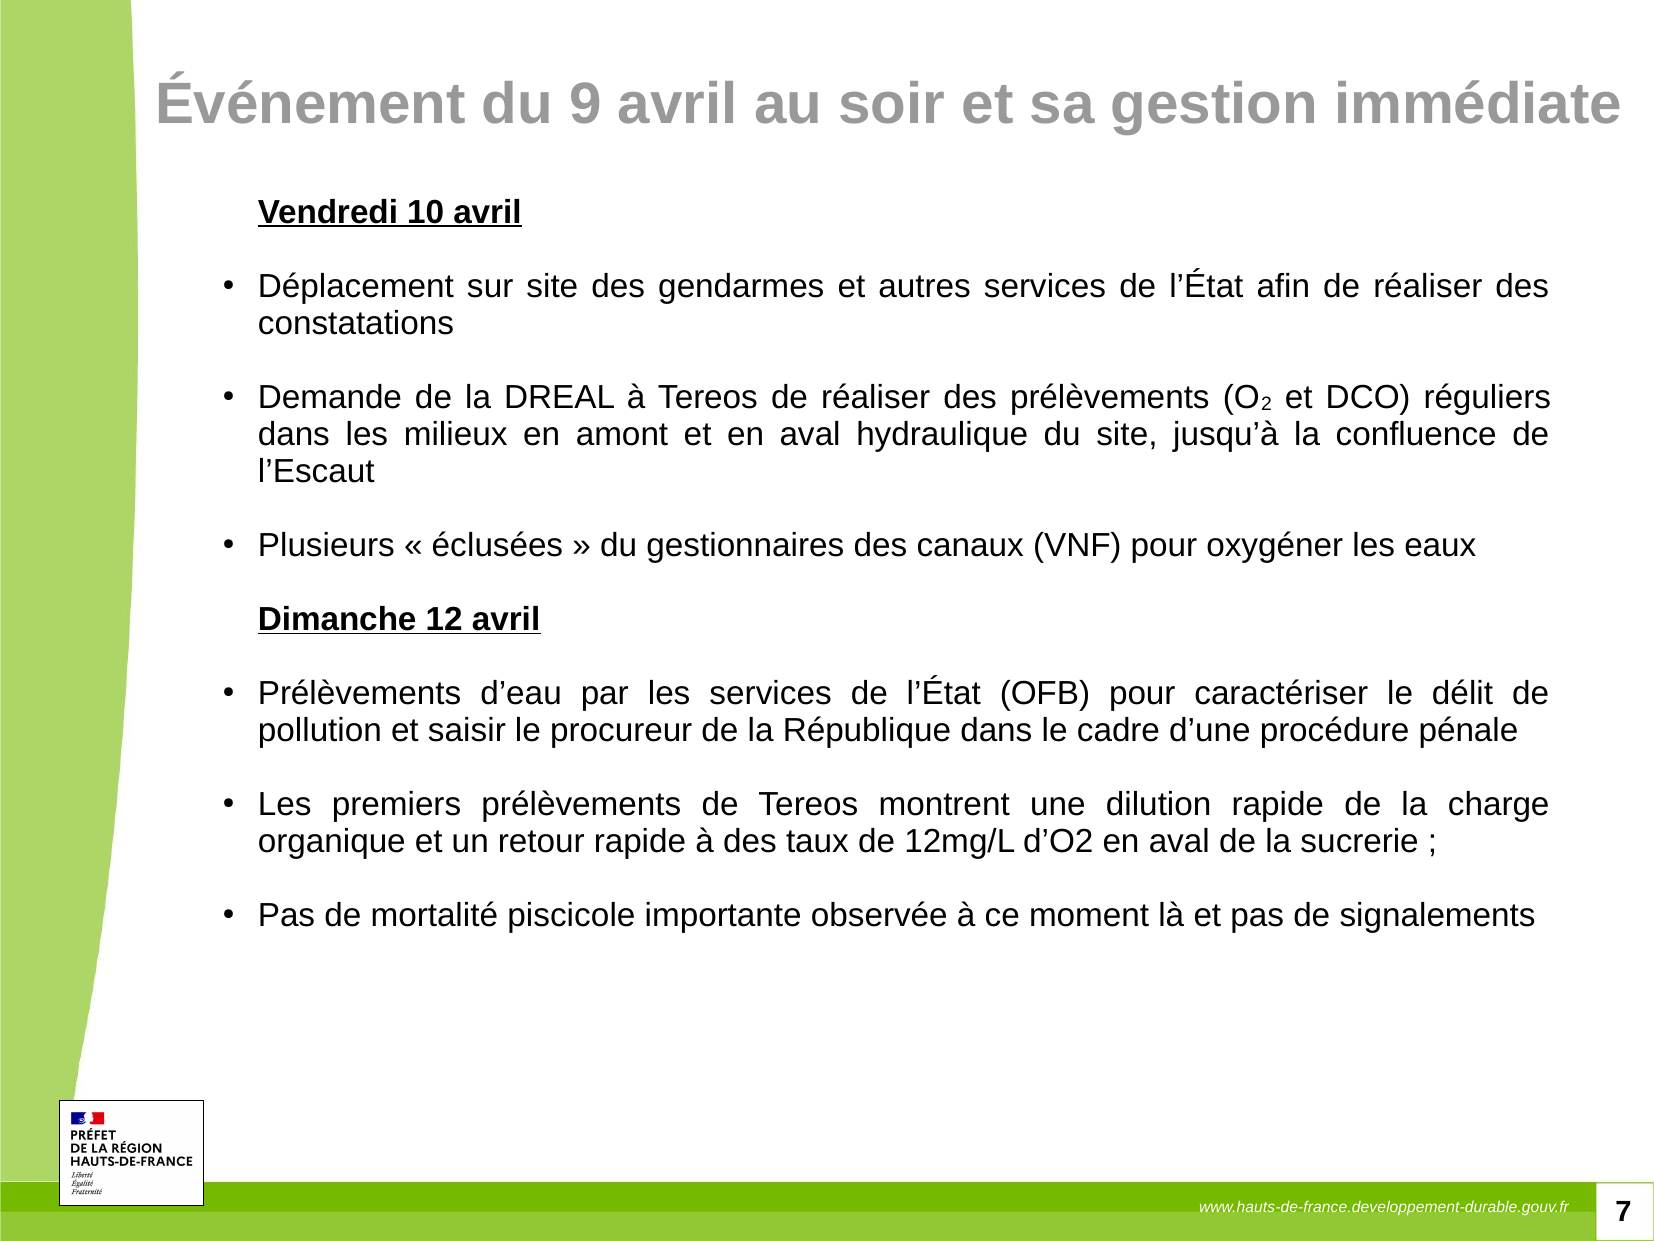

# Événement du 9 avril au soir et sa gestion immédiate
Vendredi 10 avril
Déplacement sur site des gendarmes et autres services de l’État afin de réaliser des constatations
Demande de la DREAL à Tereos de réaliser des prélèvements (O2 et DCO) réguliers dans les milieux en amont et en aval hydraulique du site, jusqu’à la confluence de l’Escaut
Plusieurs « éclusées » du gestionnaires des canaux (VNF) pour oxygéner les eaux
Dimanche 12 avril
Prélèvements d’eau par les services de l’État (OFB) pour caractériser le délit de pollution et saisir le procureur de la République dans le cadre d’une procédure pénale
Les premiers prélèvements de Tereos montrent une dilution rapide de la charge organique et un retour rapide à des taux de 12mg/L d’O2 en aval de la sucrerie ;
Pas de mortalité piscicole importante observée à ce moment là et pas de signalements
7